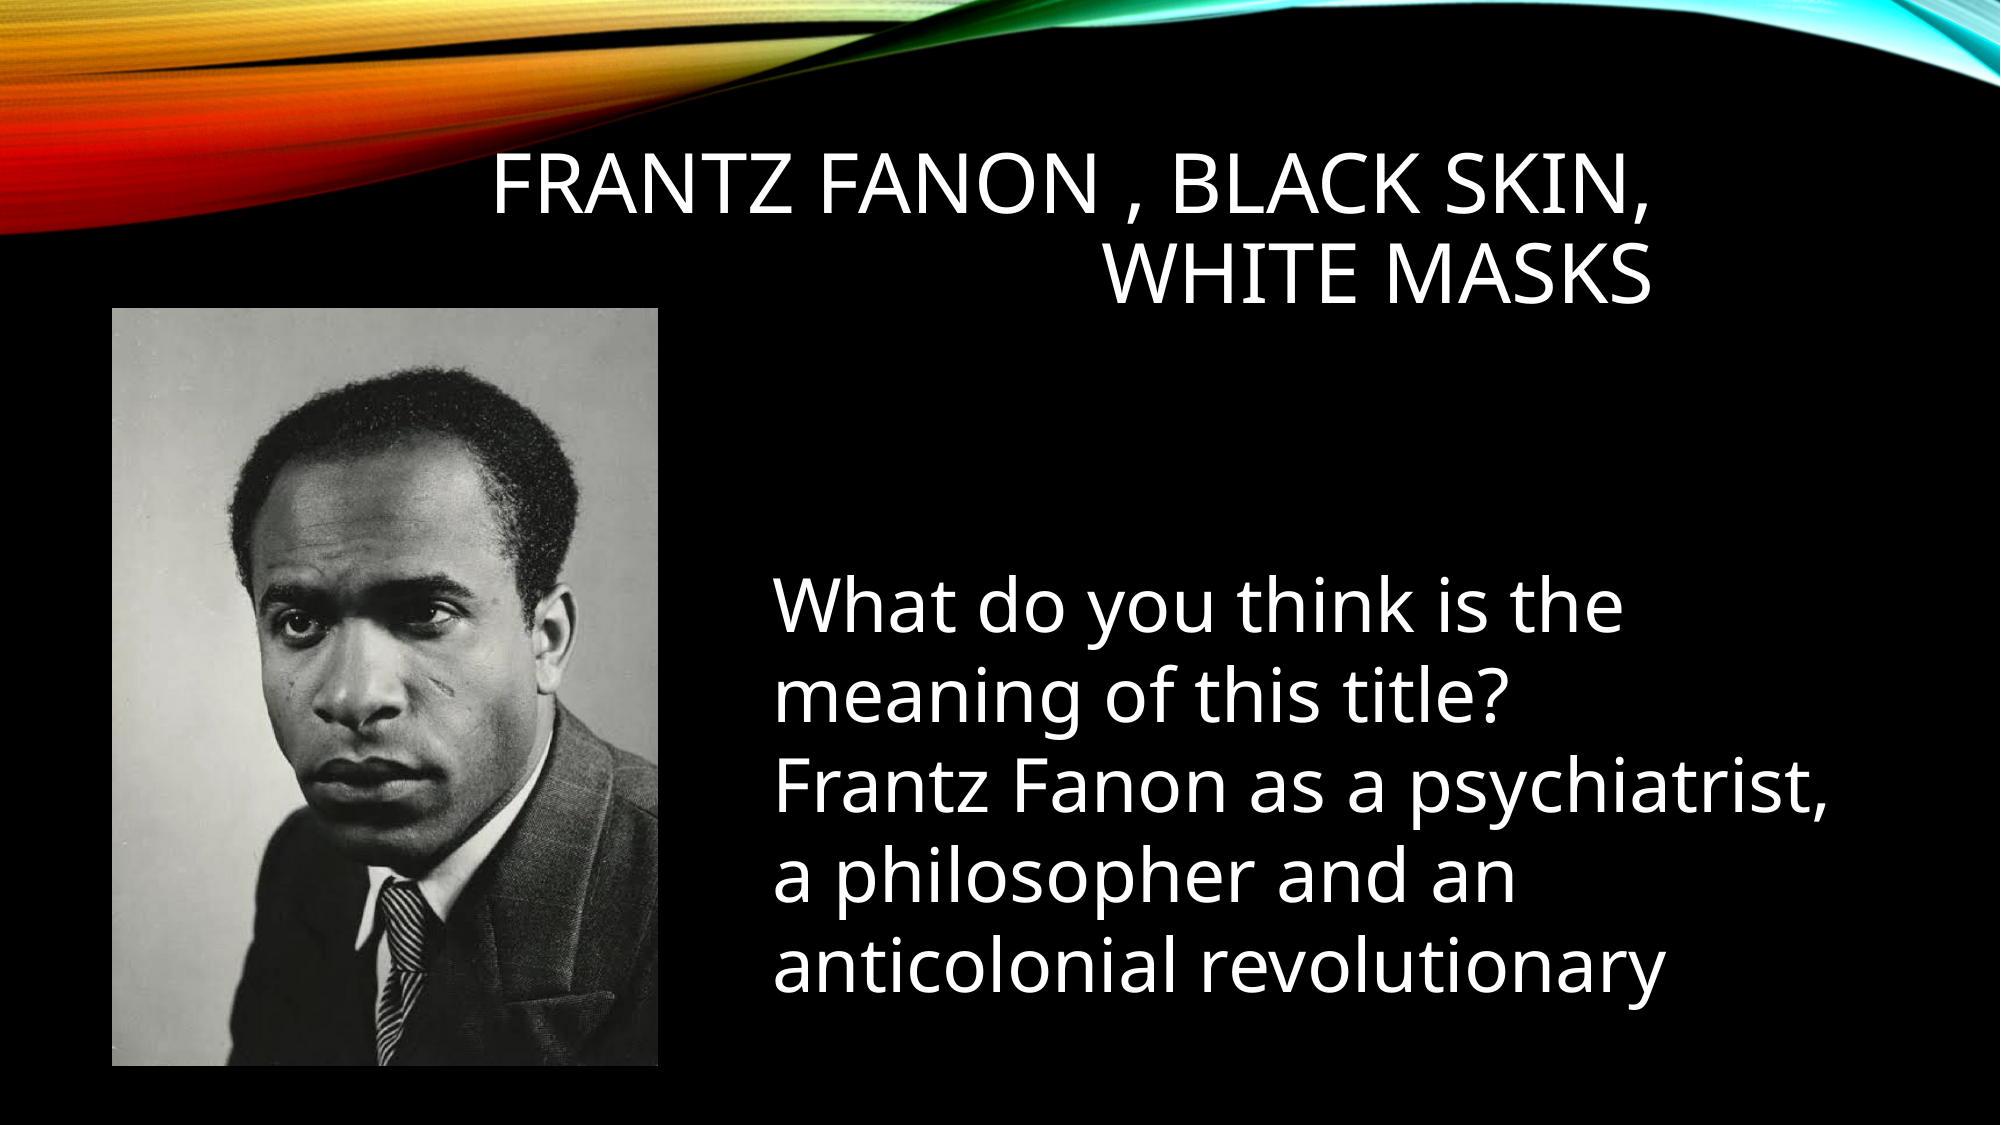

# FRANTZ Fanon , Black Skin, White Masks
What do you think is the meaning of this title?
Frantz Fanon as a psychiatrist, a philosopher and an anticolonial revolutionary